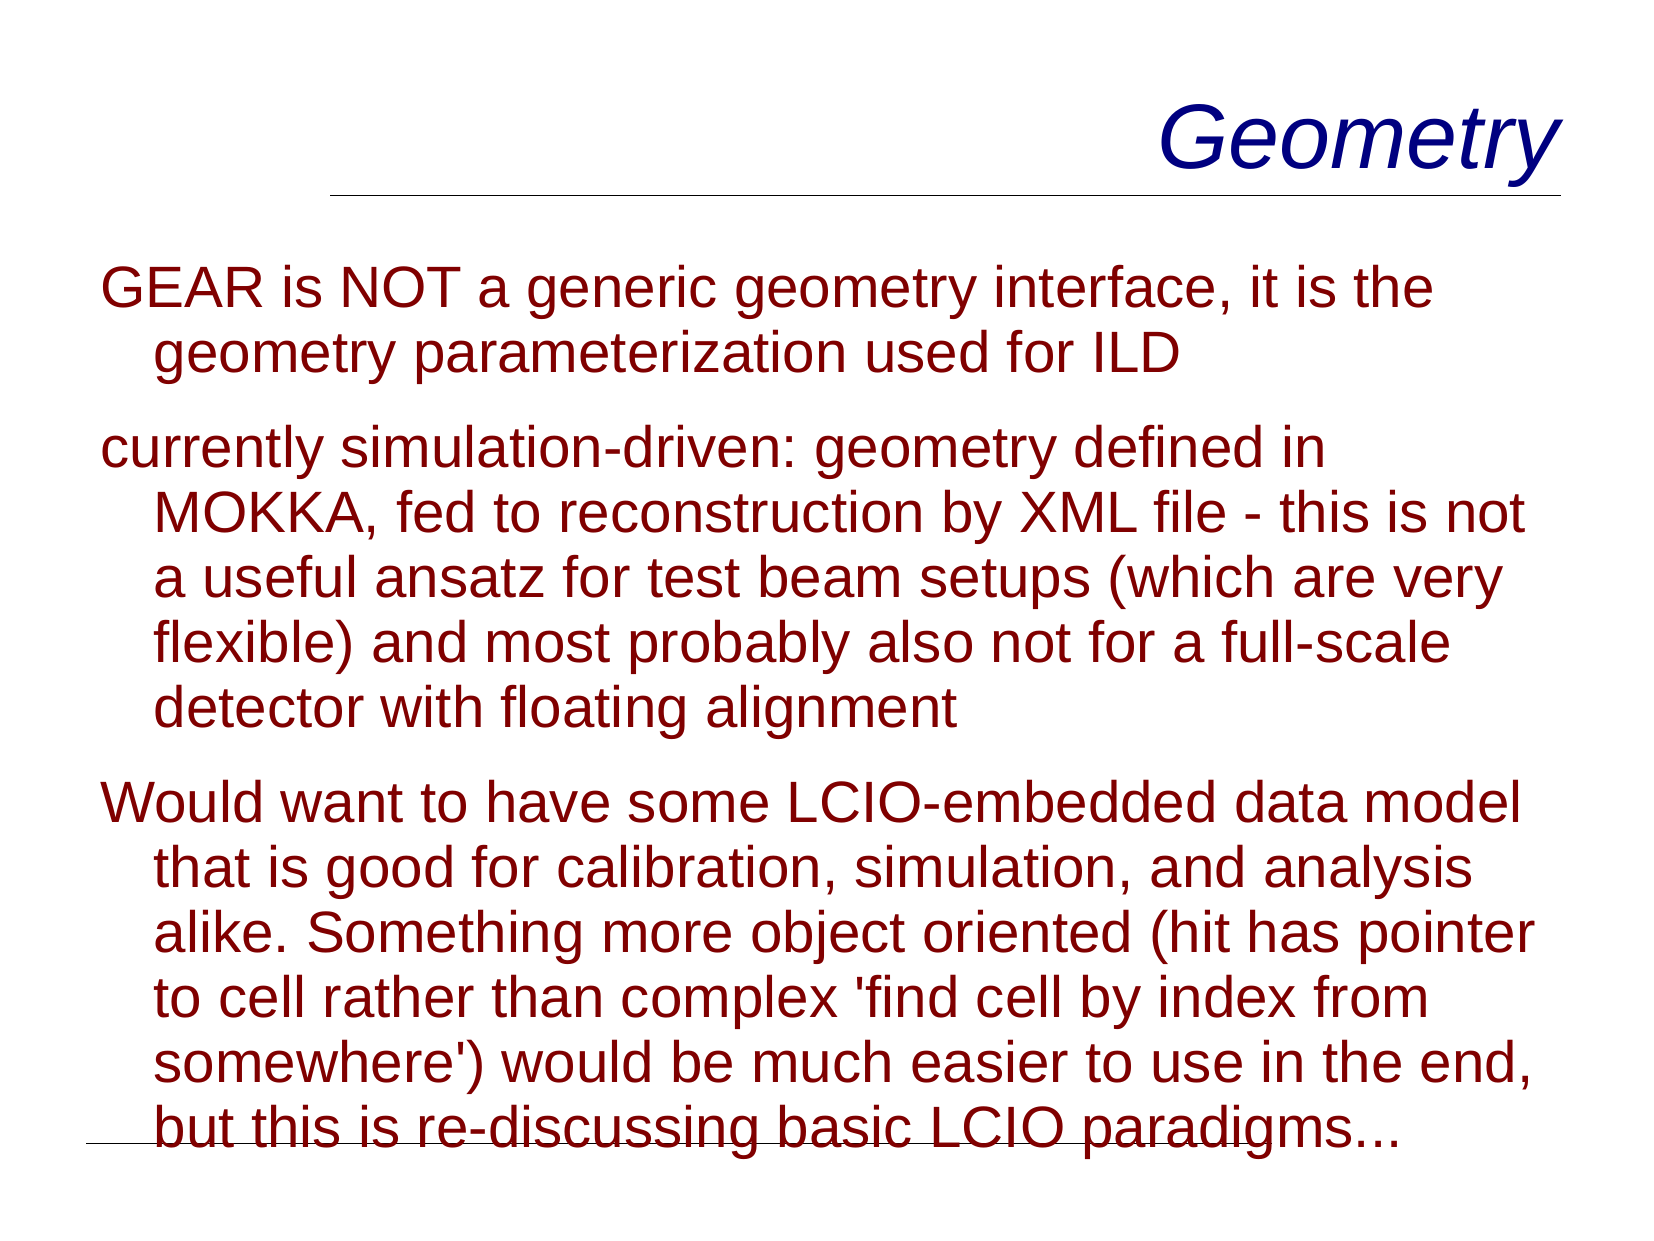

# Geometry
GEAR is NOT a generic geometry interface, it is the geometry parameterization used for ILD
currently simulation-driven: geometry defined in MOKKA, fed to reconstruction by XML file - this is not a useful ansatz for test beam setups (which are very flexible) and most probably also not for a full-scale detector with floating alignment
Would want to have some LCIO-embedded data model that is good for calibration, simulation, and analysis alike. Something more object oriented (hit has pointer to cell rather than complex 'find cell by index from somewhere') would be much easier to use in the end, but this is re-discussing basic LCIO paradigms...